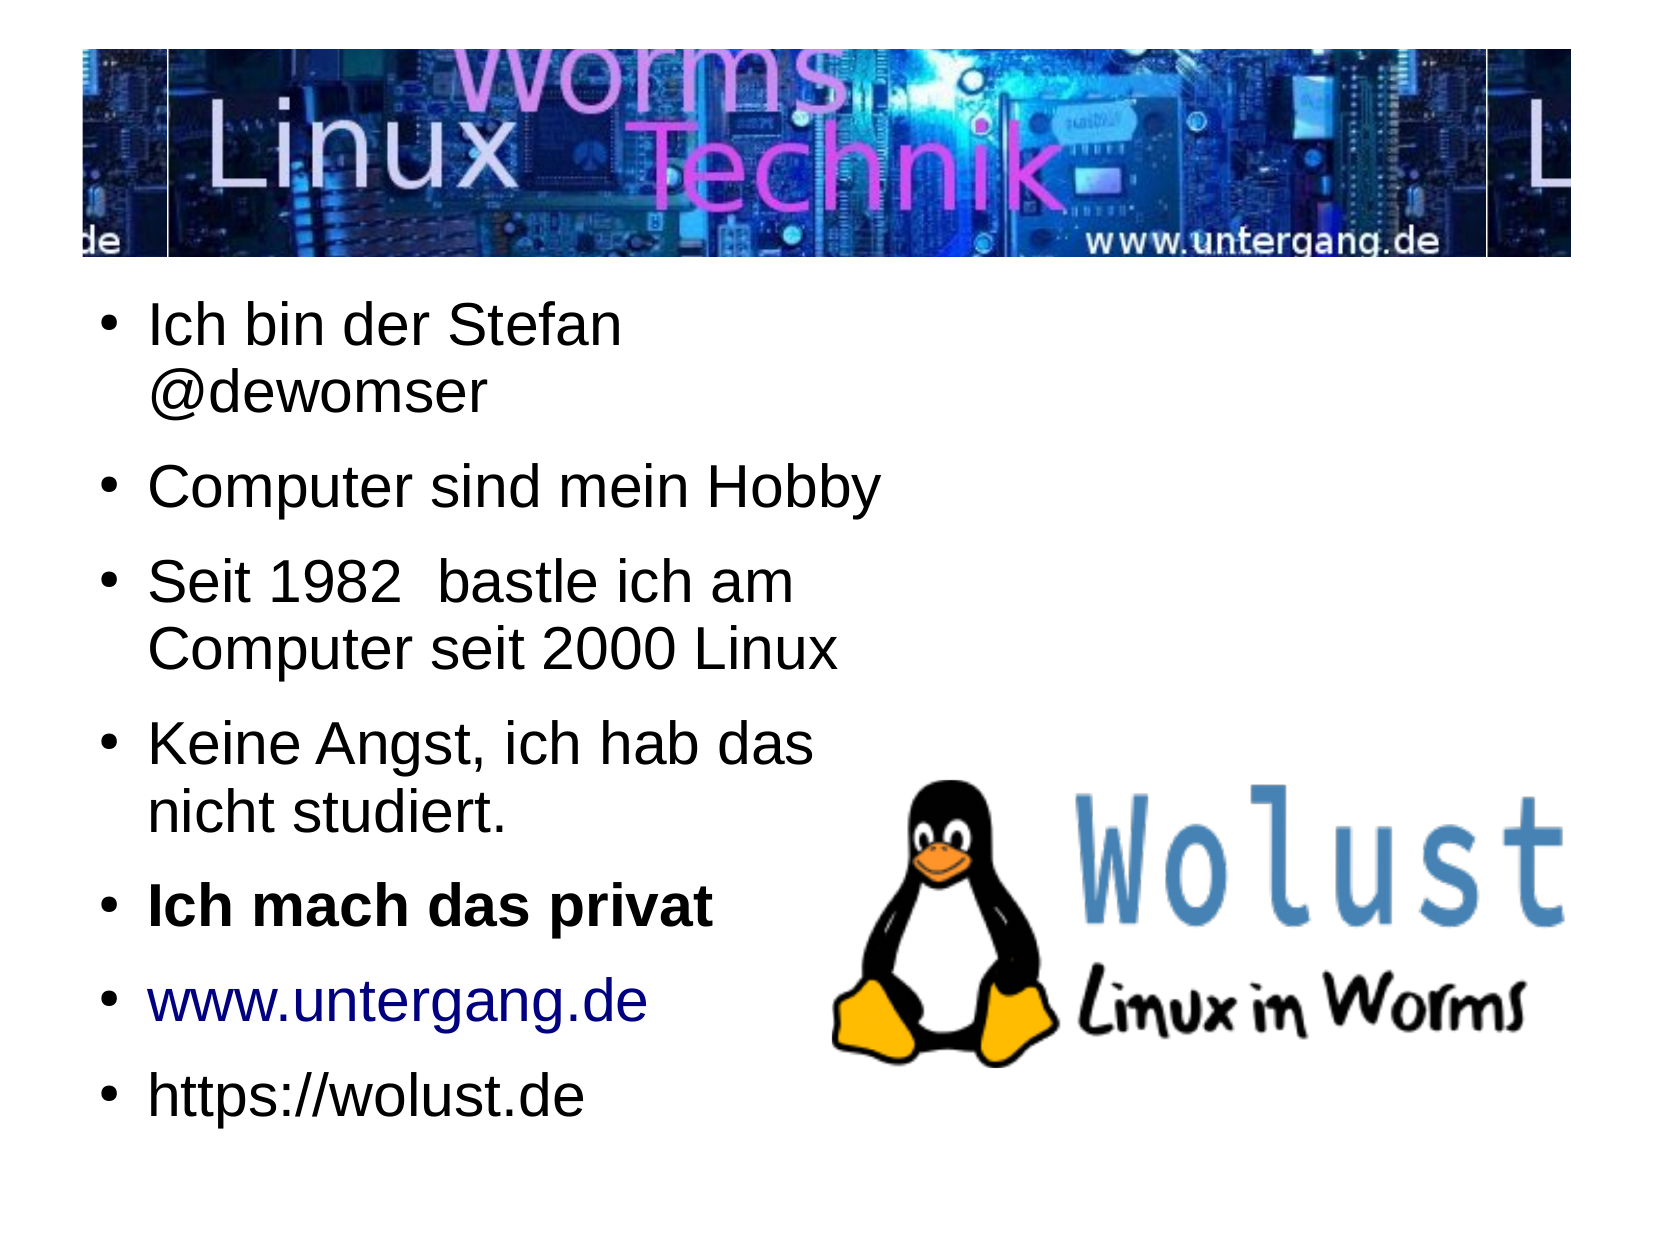

#
Ich bin der Stefan @dewomser
Computer sind mein Hobby
Seit 1982 bastle ich am Computer seit 2000 Linux
Keine Angst, ich hab das nicht studiert.
Ich mach das privat
www.untergang.de
https://wolust.de